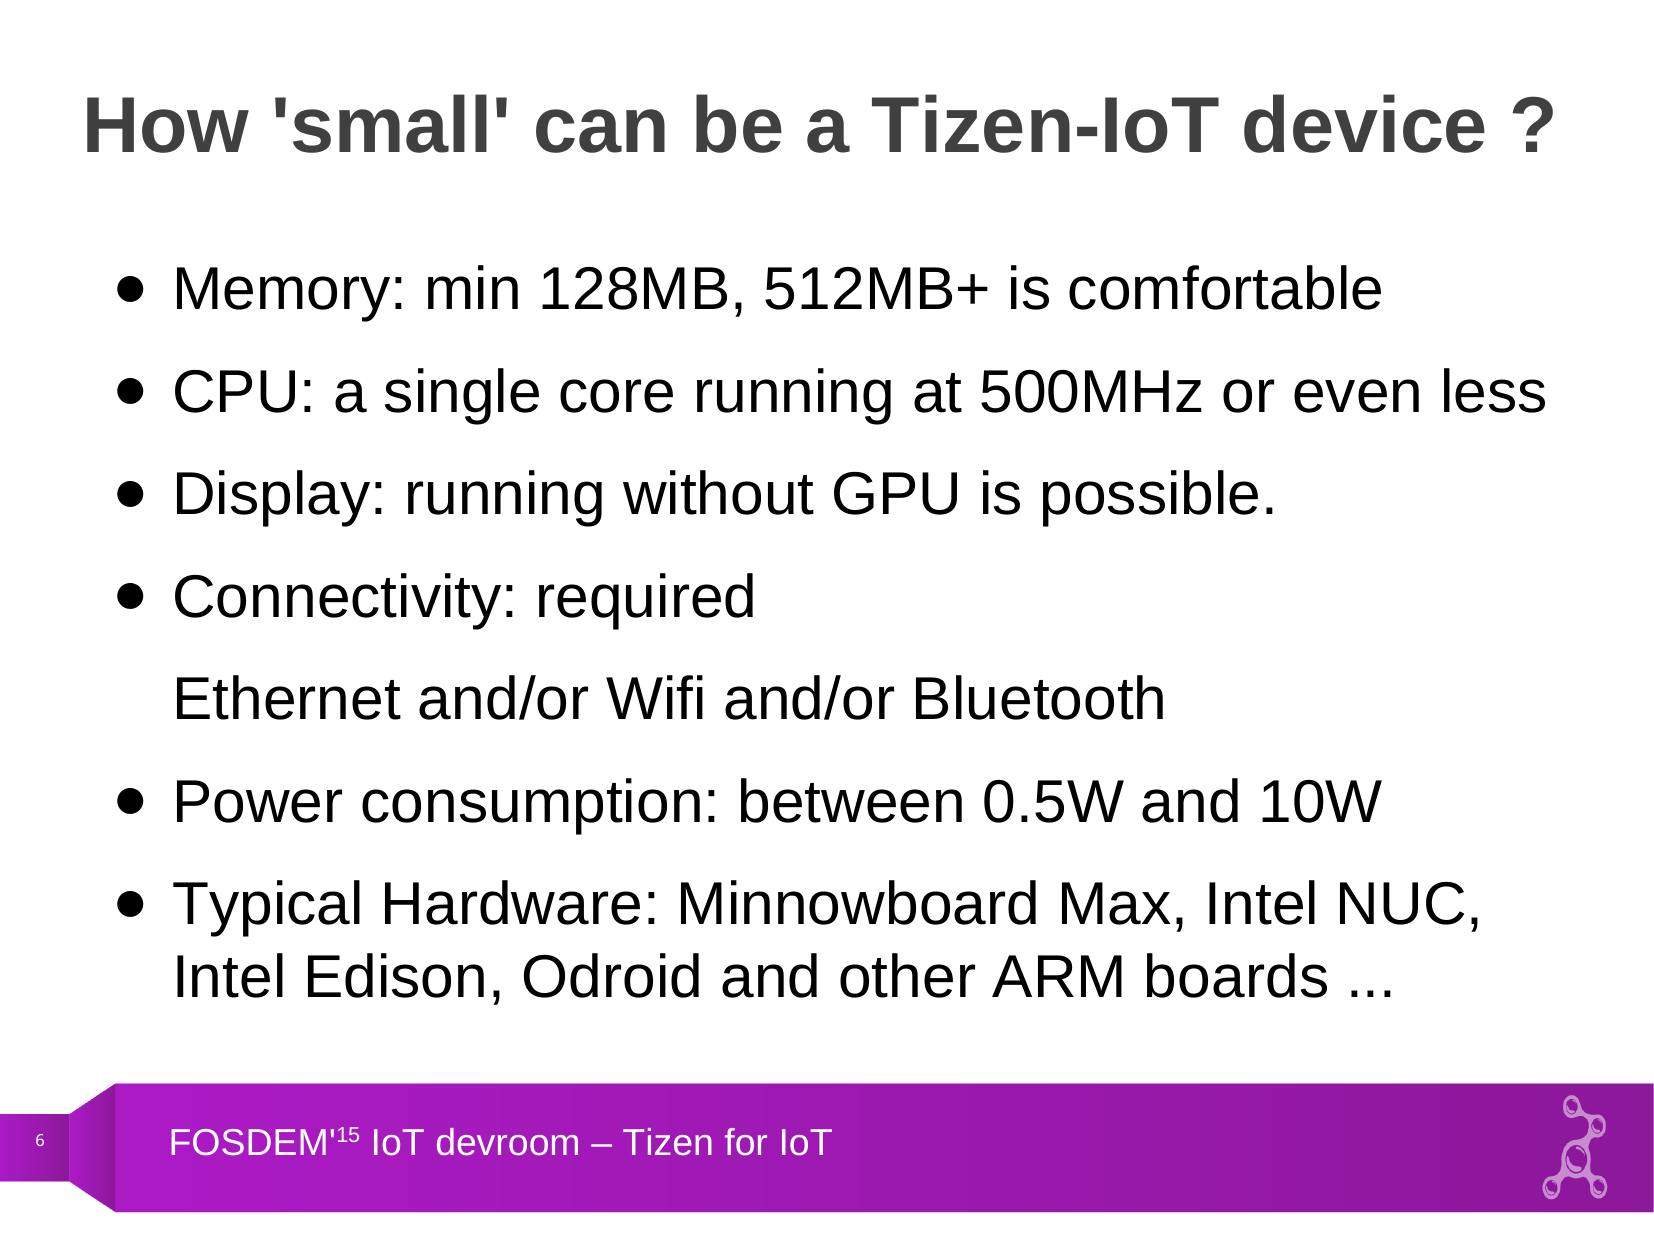

# How 'small' can be a Tizen-IoT device ?
Memory: min 128MB, 512MB+ is comfortable
CPU: a single core running at 500MHz or even less
Display: running without GPU is possible.
Connectivity: required
Ethernet and/or Wifi and/or Bluetooth
Power consumption: between 0.5W and 10W
Typical Hardware: Minnowboard Max, Intel NUC, Intel Edison, Odroid and other ARM boards ...